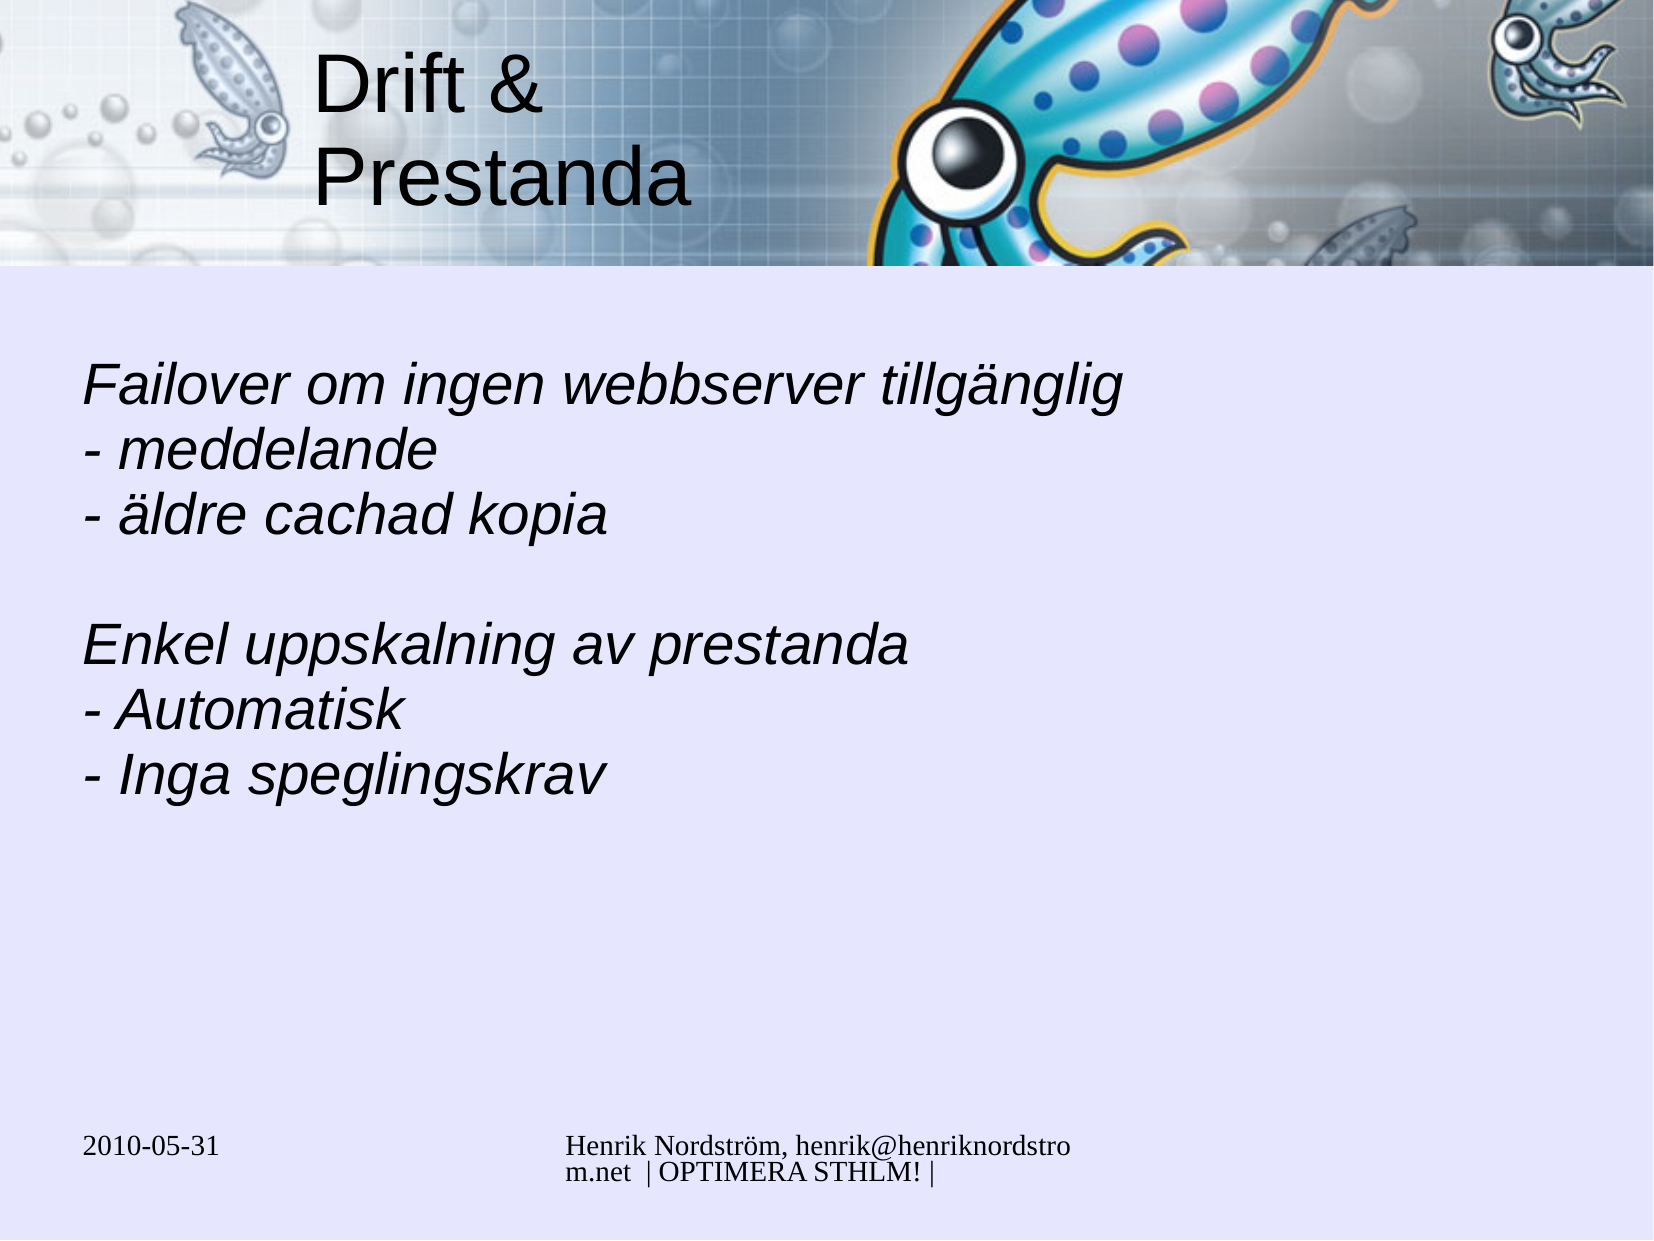

# Drift & Prestanda
Failover om ingen webbserver tillgänglig
- meddelande
- äldre cachad kopia
Enkel uppskalning av prestanda
- Automatisk
- Inga speglingskrav
2010-05-31
Henrik Nordström, henrik@henriknordstrom.net | OPTIMERA STHLM! |